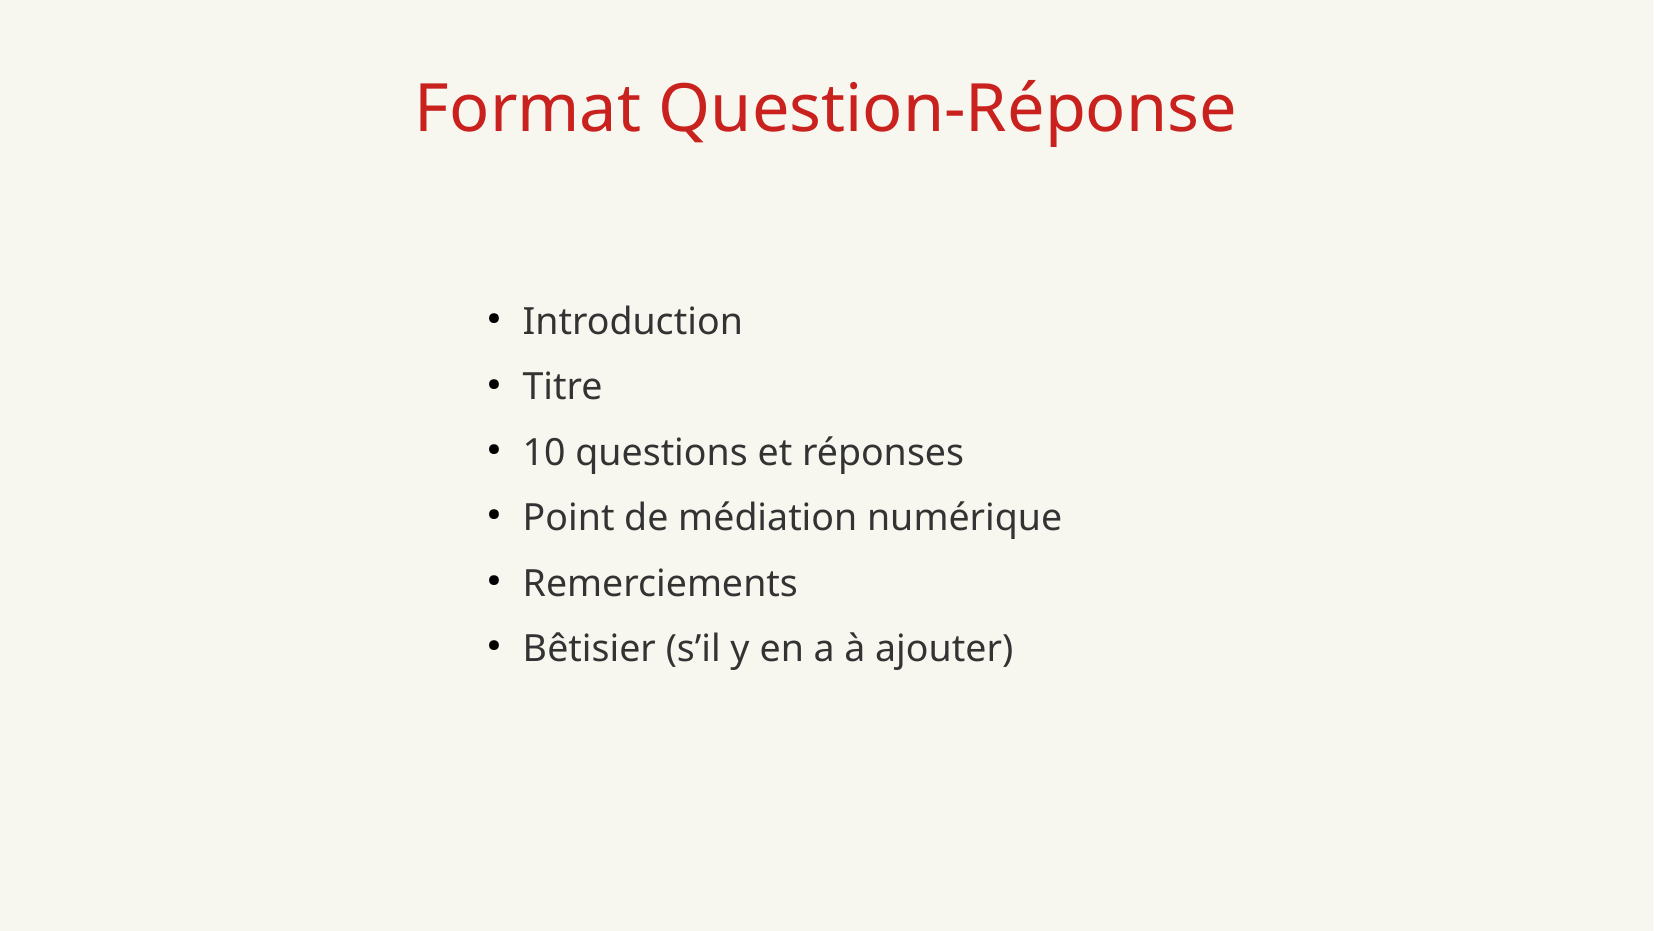

Format Question-Réponse
Introduction
Titre
10 questions et réponses
Point de médiation numérique
Remerciements
Bêtisier (s’il y en a à ajouter)